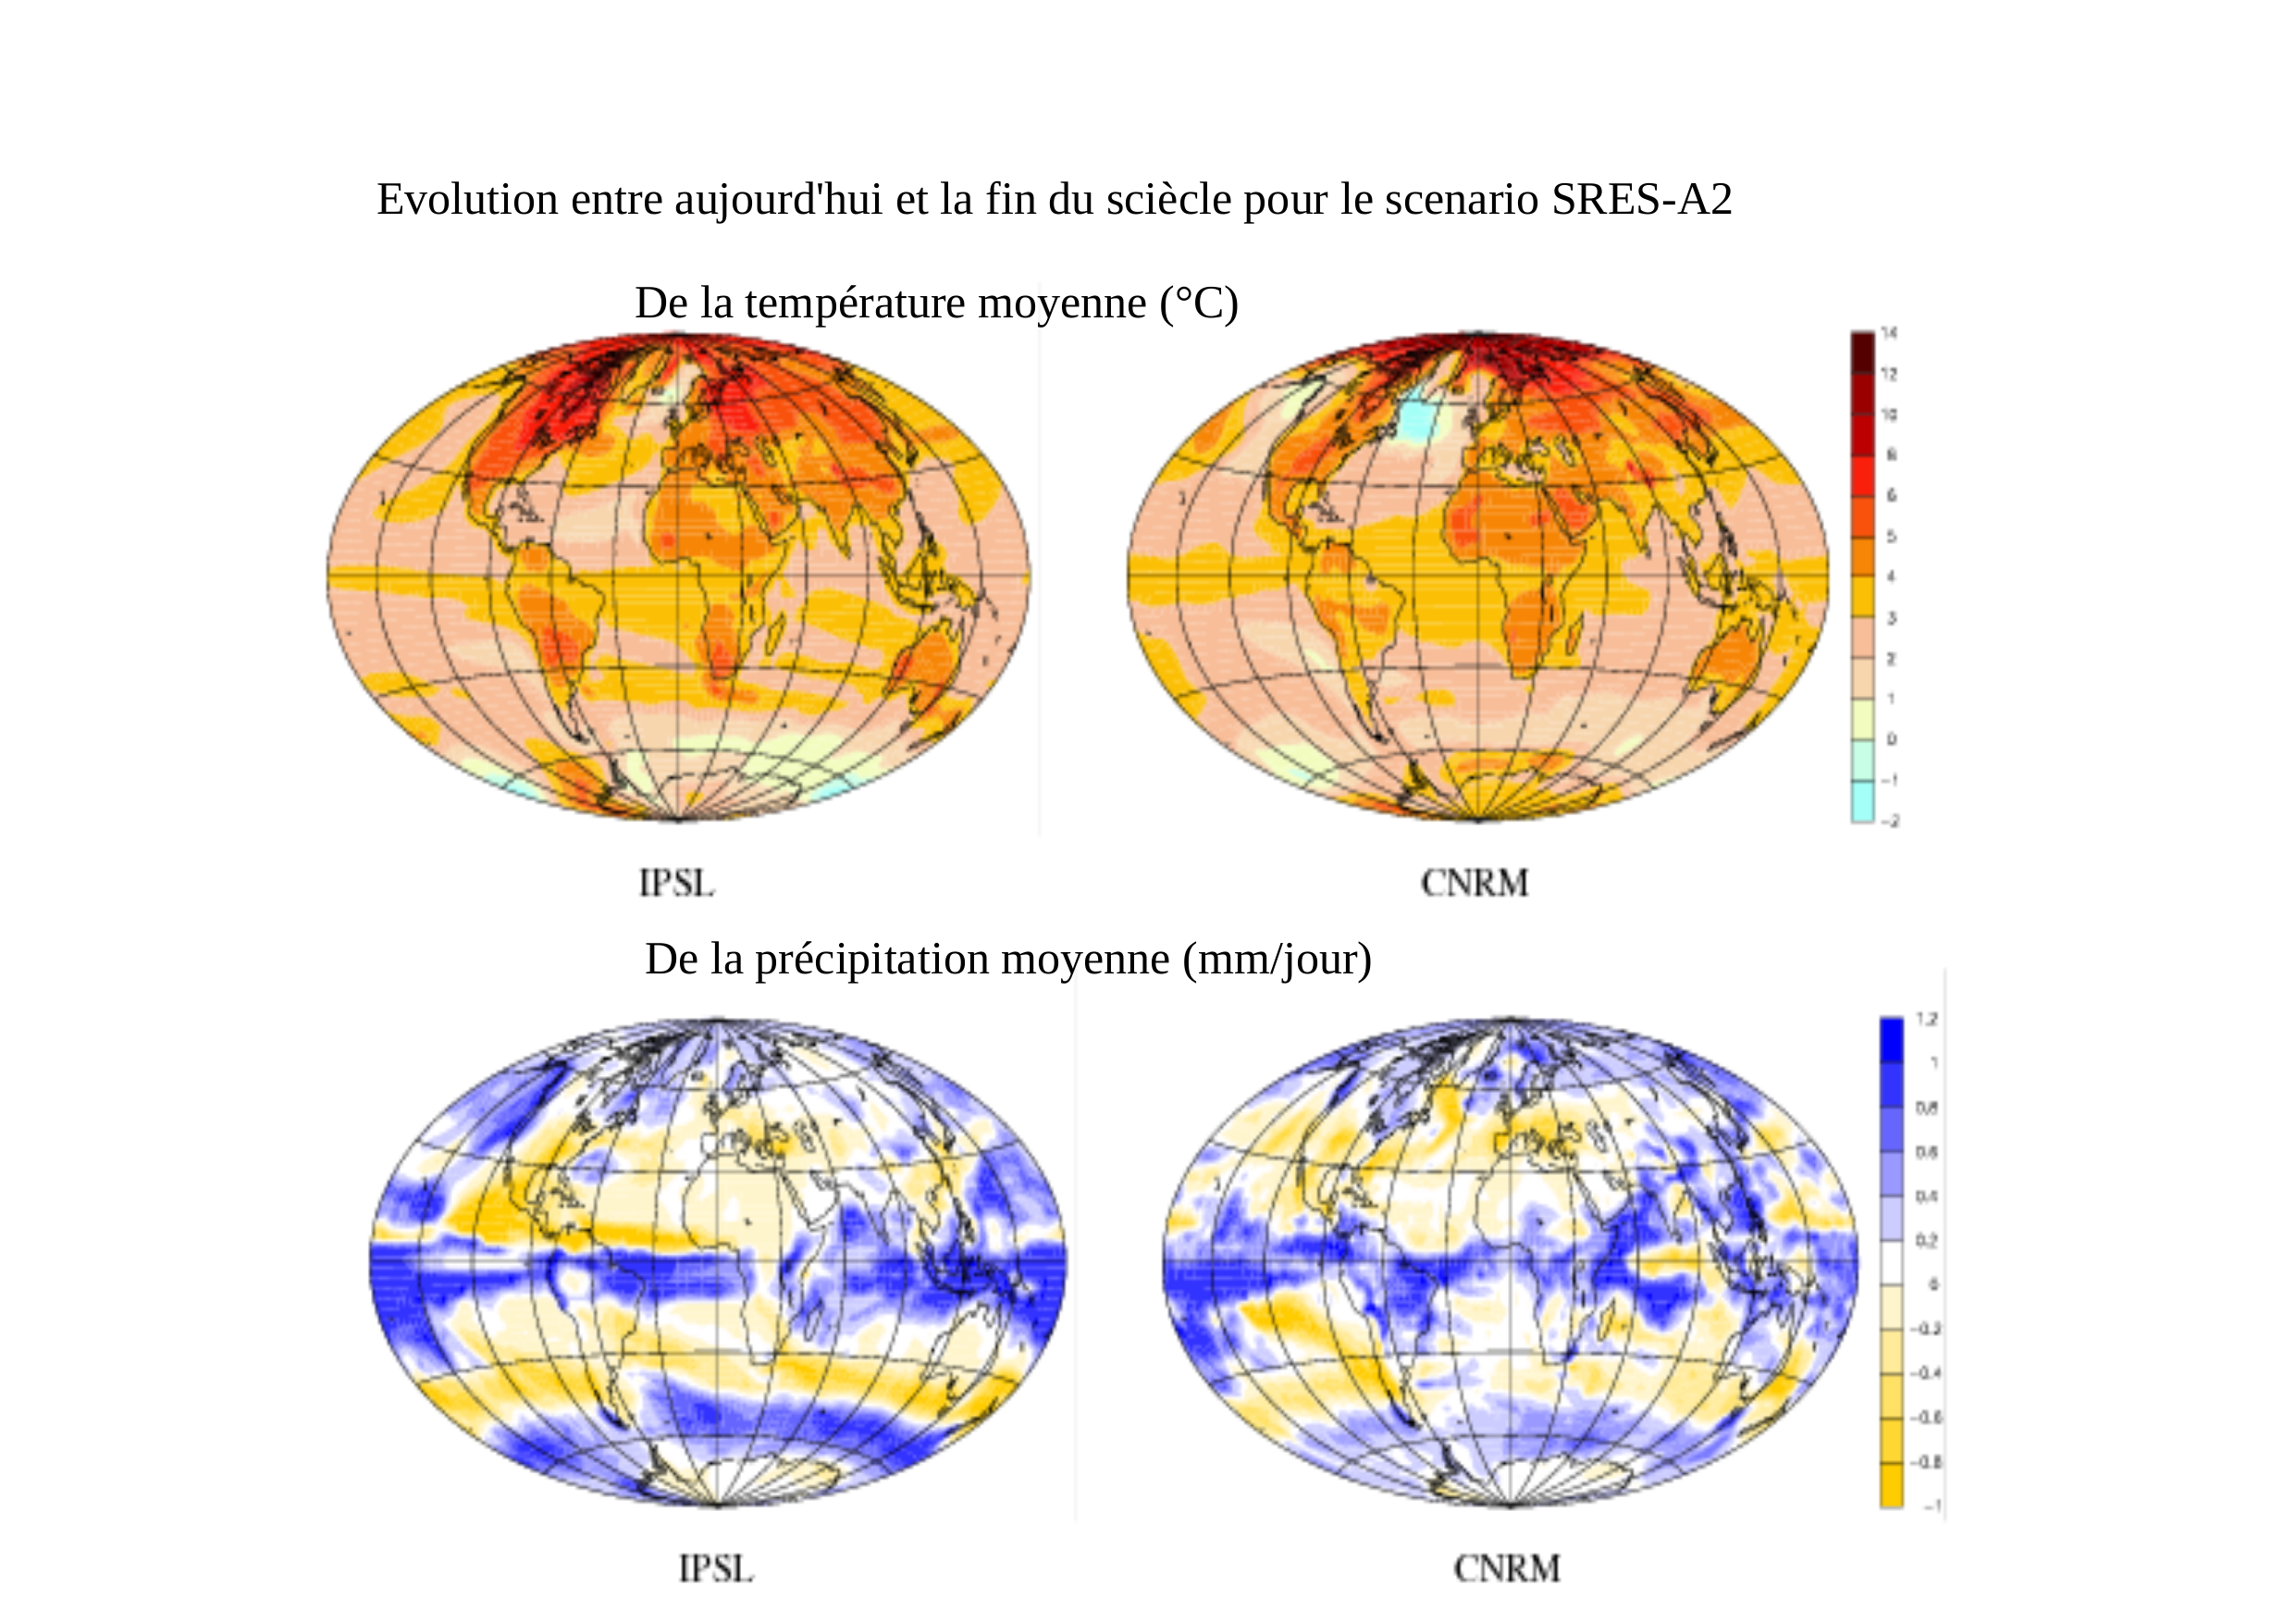

Evolution entre aujourd'hui et la fin du sciècle pour le scenario SRES-A2
De la température moyenne (°C)
De la précipitation moyenne (mm/jour)